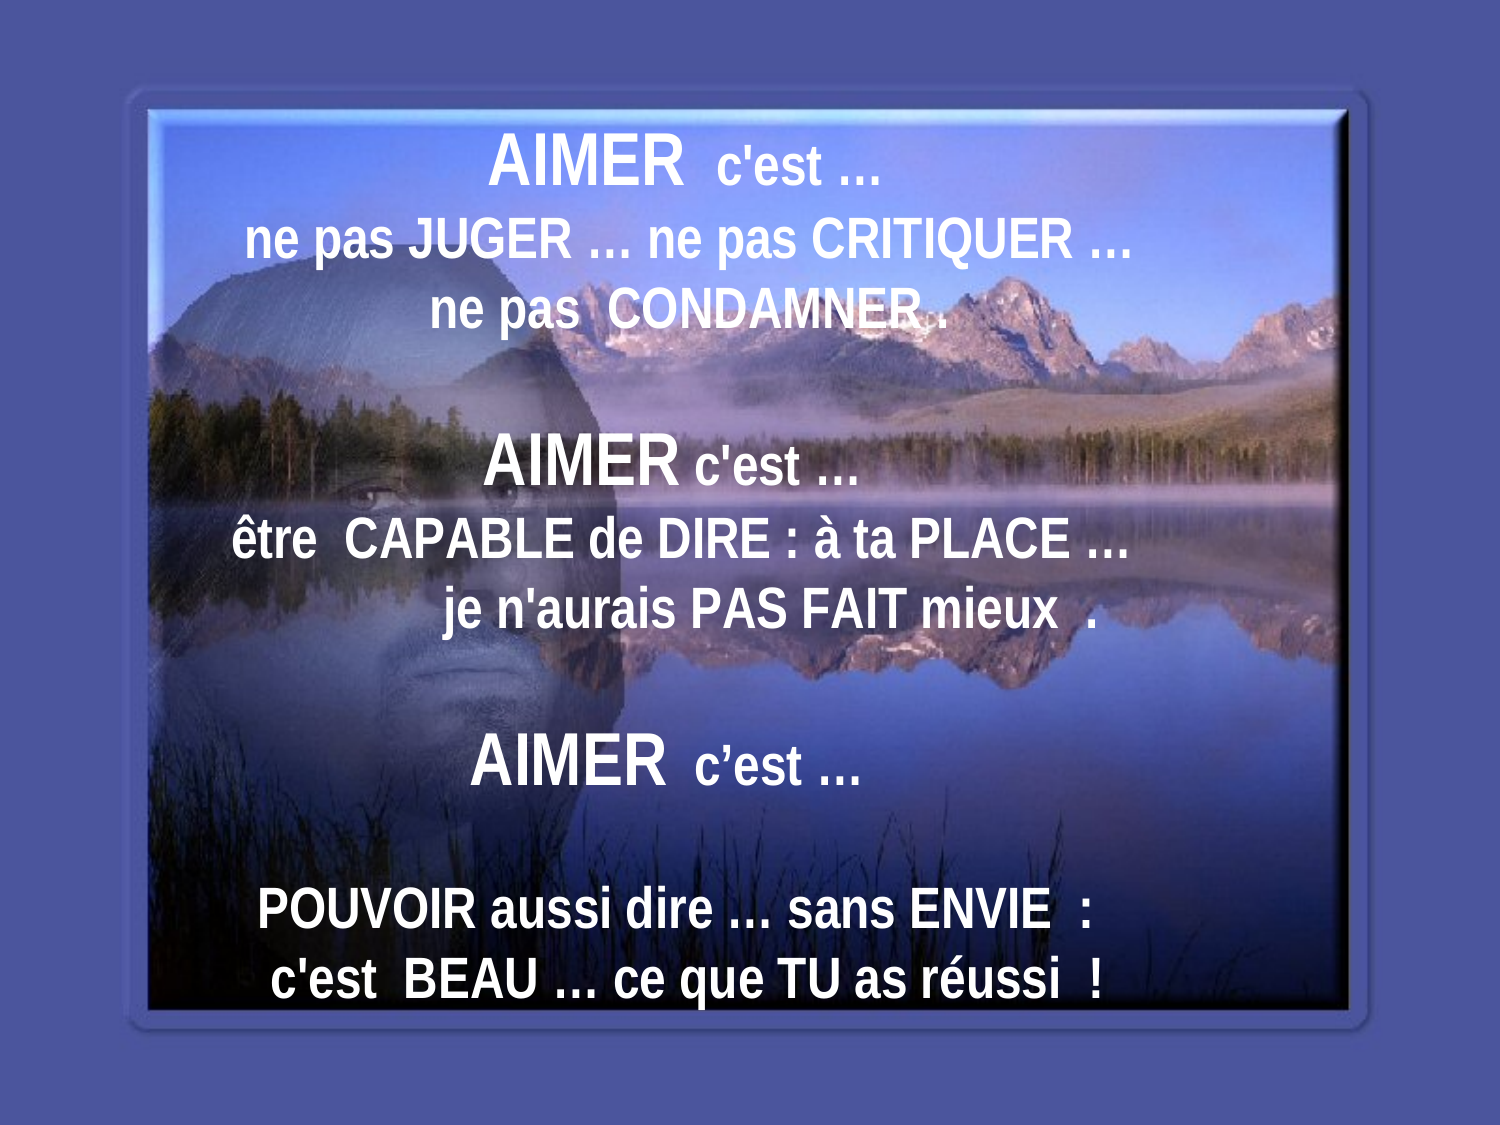

AIMER c'est …
 ne pas JUGER … ne pas CRITIQUER …
 ne pas CONDAMNER .
 AIMER c'est …
 être CAPABLE de DIRE : à ta PLACE …
 je n'aurais PAS FAIT mieux .
 AIMER c’est …
 POUVOIR aussi dire … sans ENVIE :
 c'est BEAU … ce que TU as réussi !